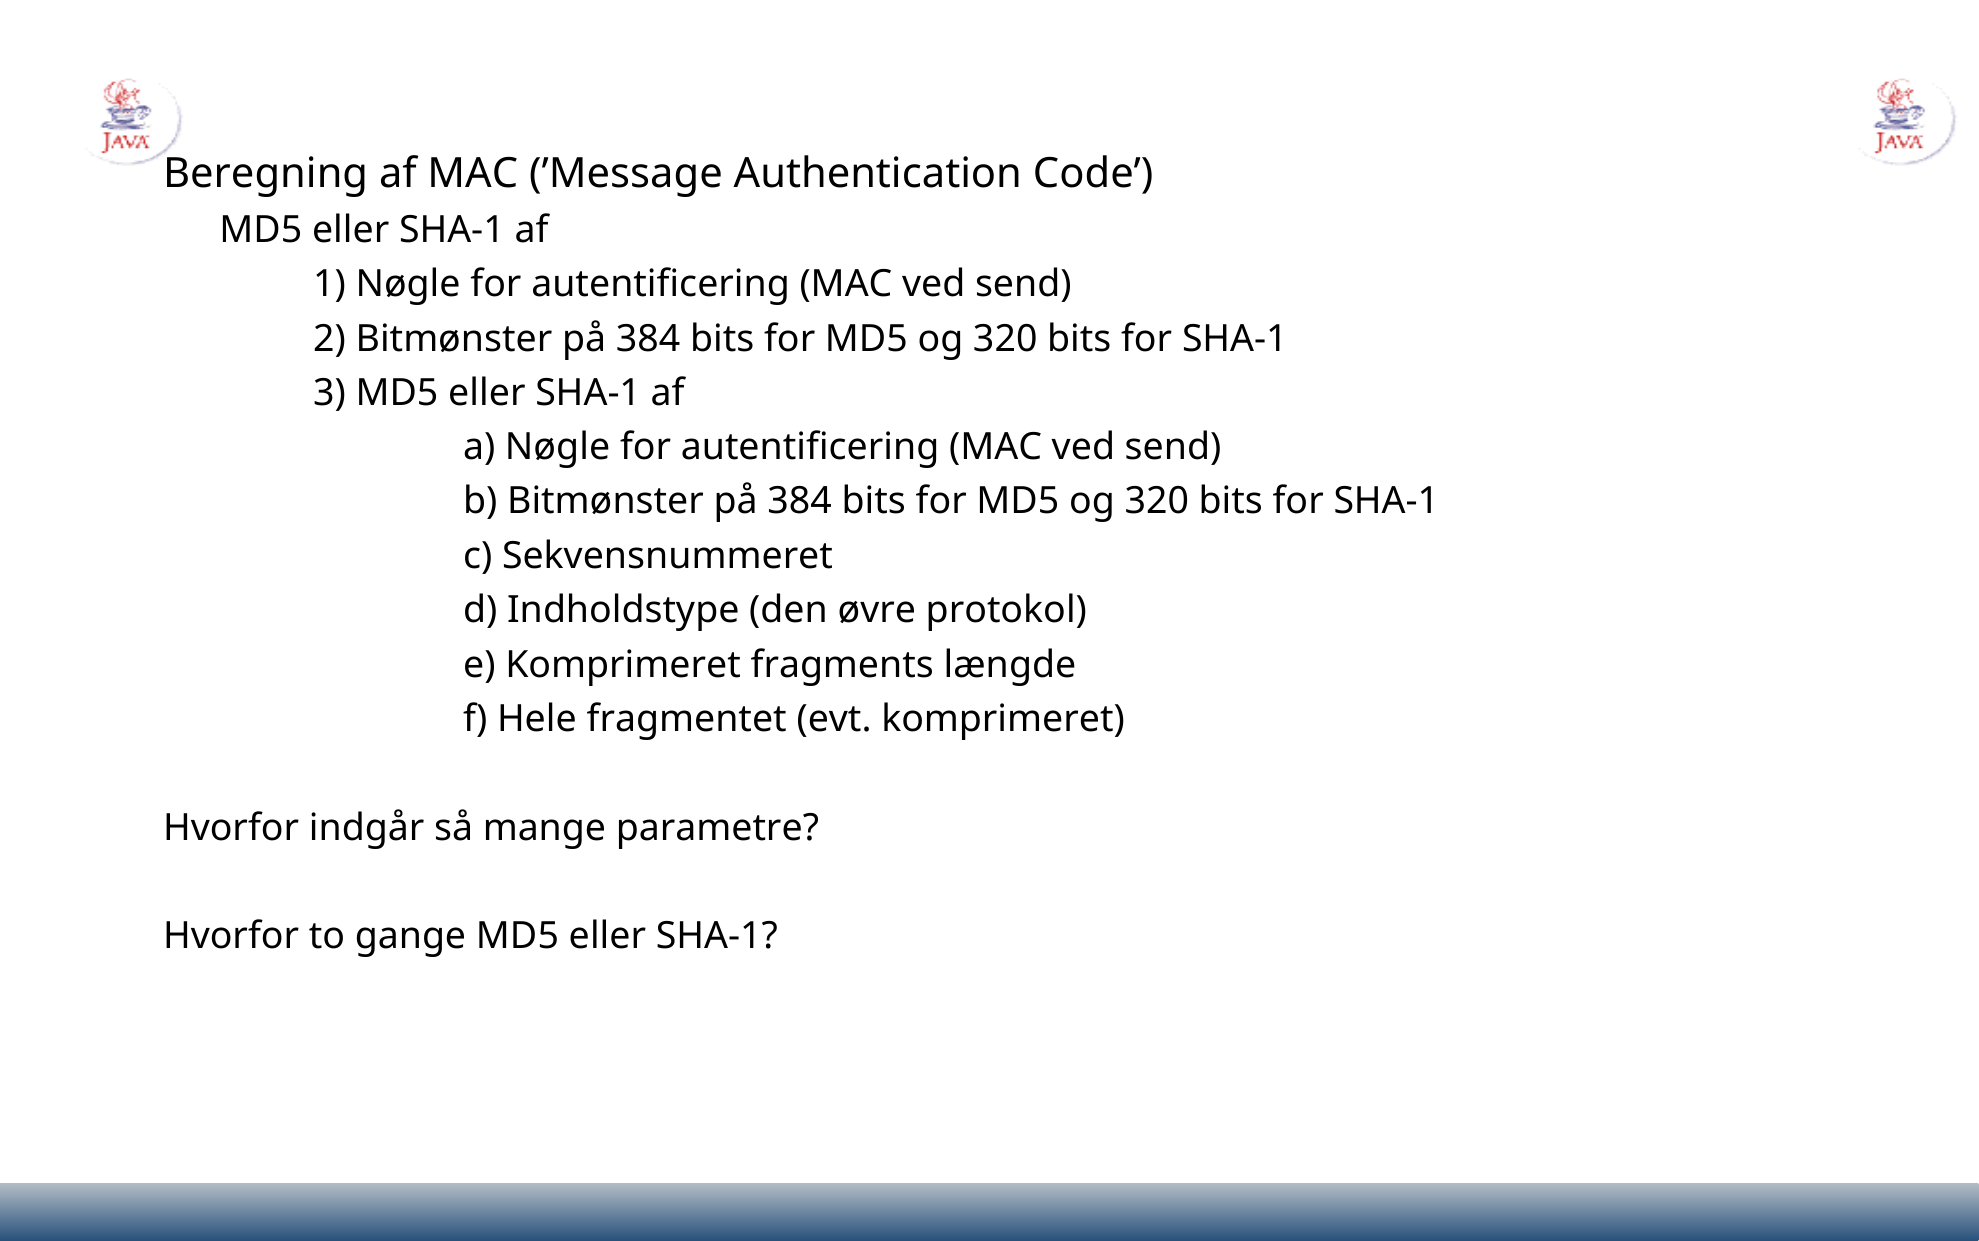

#
Beregning af MAC (’Message Authentication Code’)
	MD5 eller SHA-1 af
		1) Nøgle for autentificering (MAC ved send)
		2) Bitmønster på 384 bits for MD5 og 320 bits for SHA-1
		3) MD5 eller SHA-1 af
			a) Nøgle for autentificering (MAC ved send)
			b) Bitmønster på 384 bits for MD5 og 320 bits for SHA-1
			c) Sekvensnummeret
			d) Indholdstype (den øvre protokol)
			e) Komprimeret fragments længde
			f) Hele fragmentet (evt. komprimeret)
Hvorfor indgår så mange parametre?
Hvorfor to gange MD5 eller SHA-1?